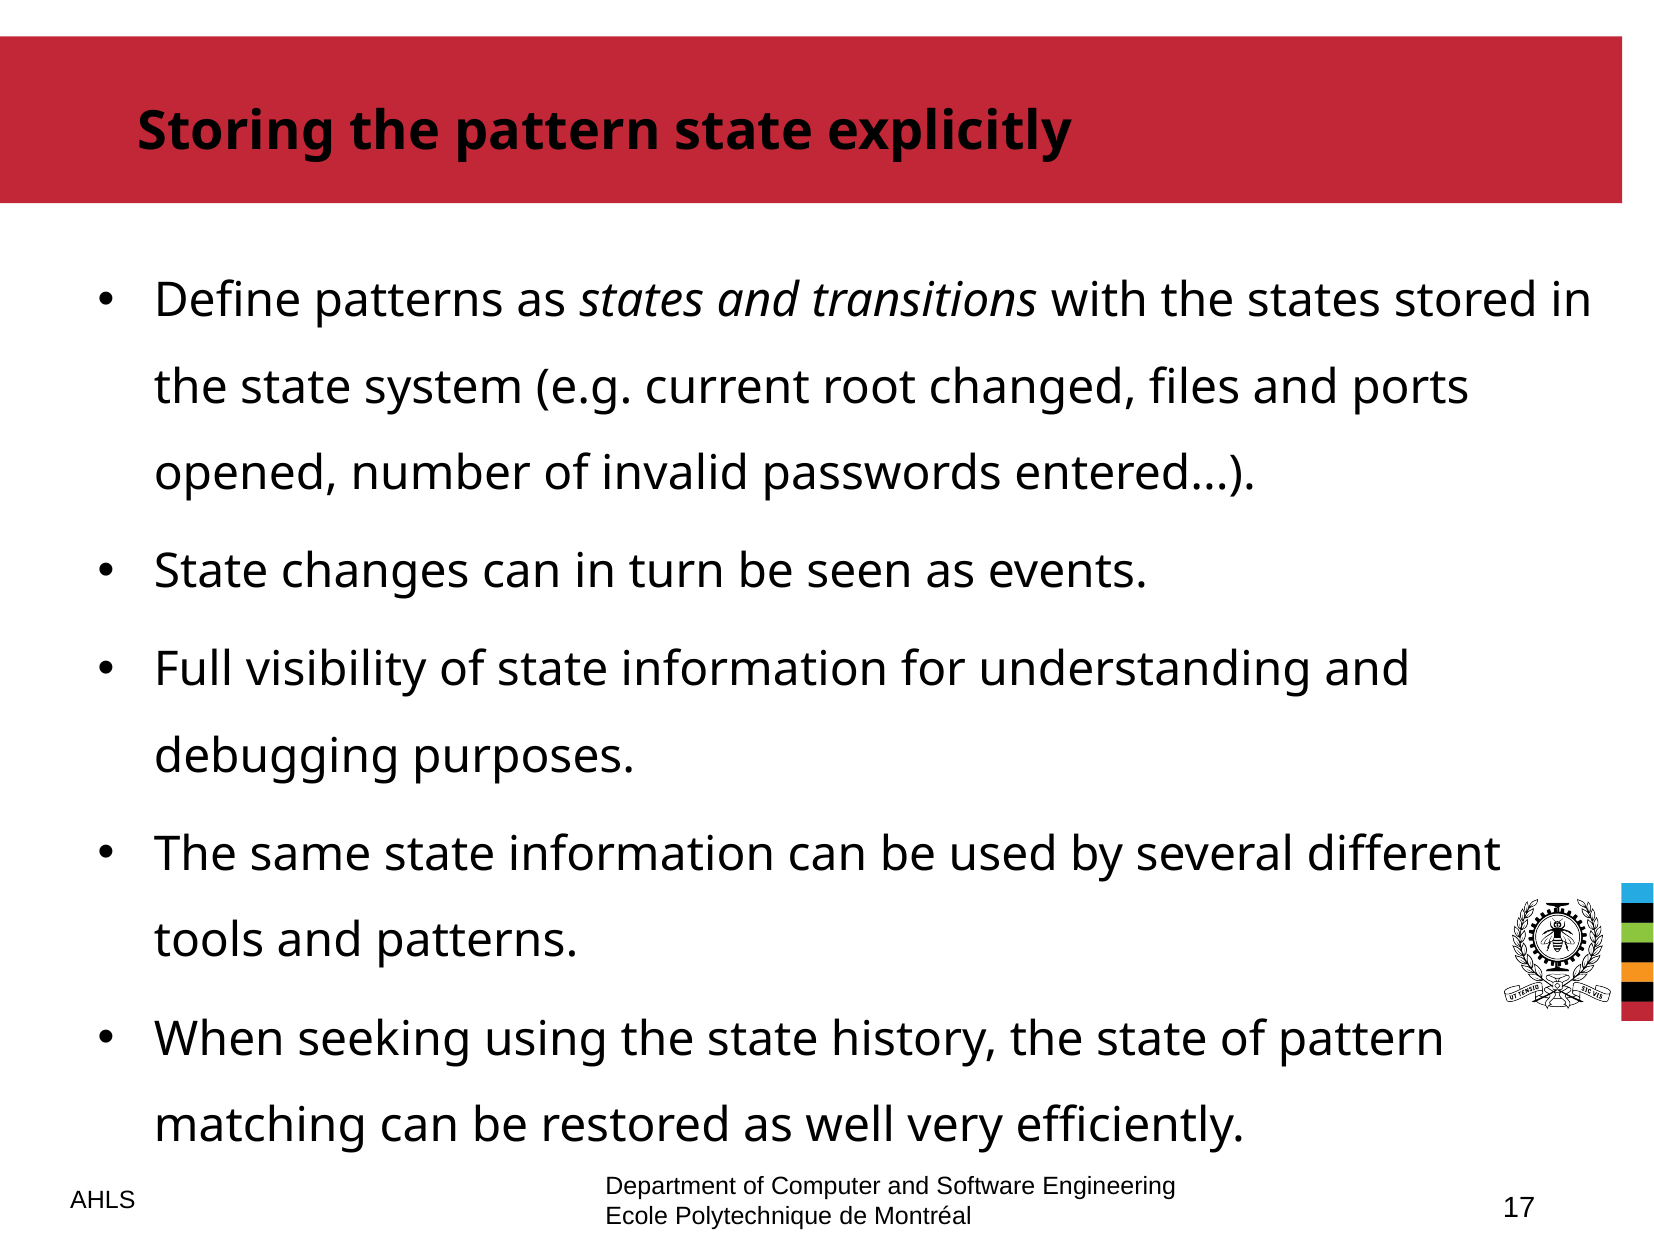

# Storing the pattern state explicitly
Define patterns as states and transitions with the states stored in the state system (e.g. current root changed, files and ports opened, number of invalid passwords entered...).
State changes can in turn be seen as events.
Full visibility of state information for understanding and debugging purposes.
The same state information can be used by several different tools and patterns.
When seeking using the state history, the state of pattern matching can be restored as well very efficiently.